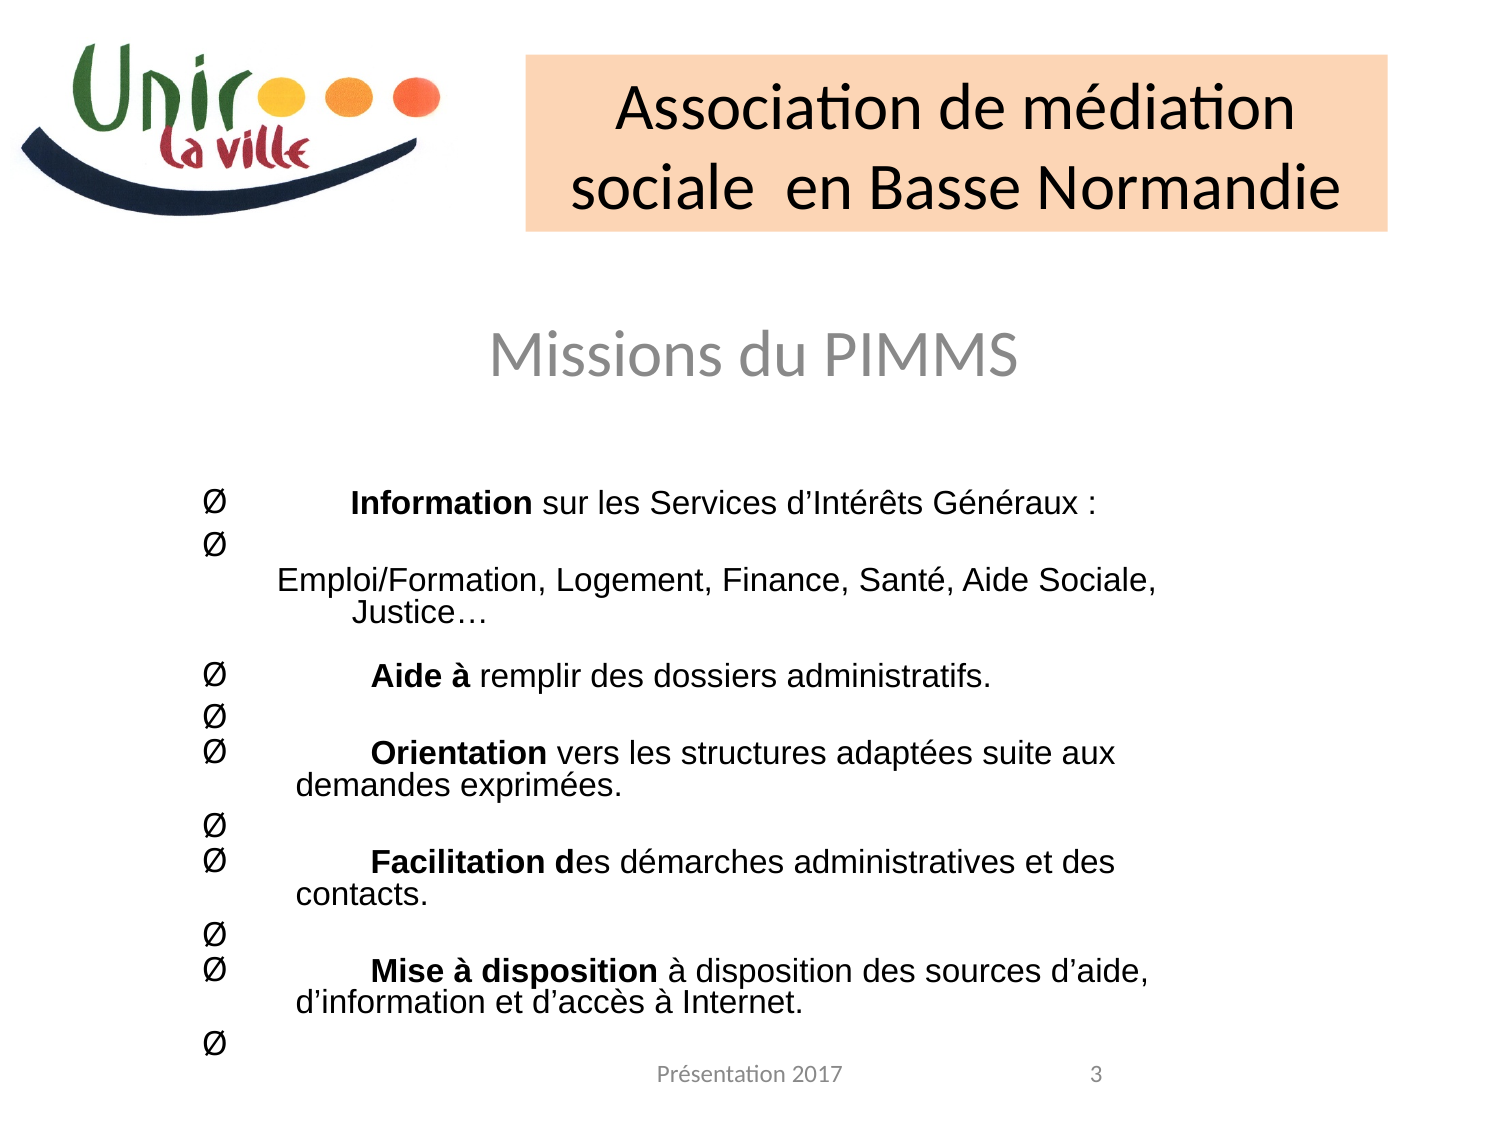

# Association de médiation sociale en Basse Normandie
Missions du PIMMS
 Information sur les Services d’Intérêts Généraux :
	Emploi/Formation, Logement, Finance, Santé, Aide Sociale, 	Justice…
	Aide à remplir des dossiers administratifs.
	Orientation vers les structures adaptées suite aux 	demandes exprimées.
	Facilitation des démarches administratives et des 	contacts.
	Mise à disposition à disposition des sources d’aide, 	d’information et d’accès à Internet.
Présentation 2017